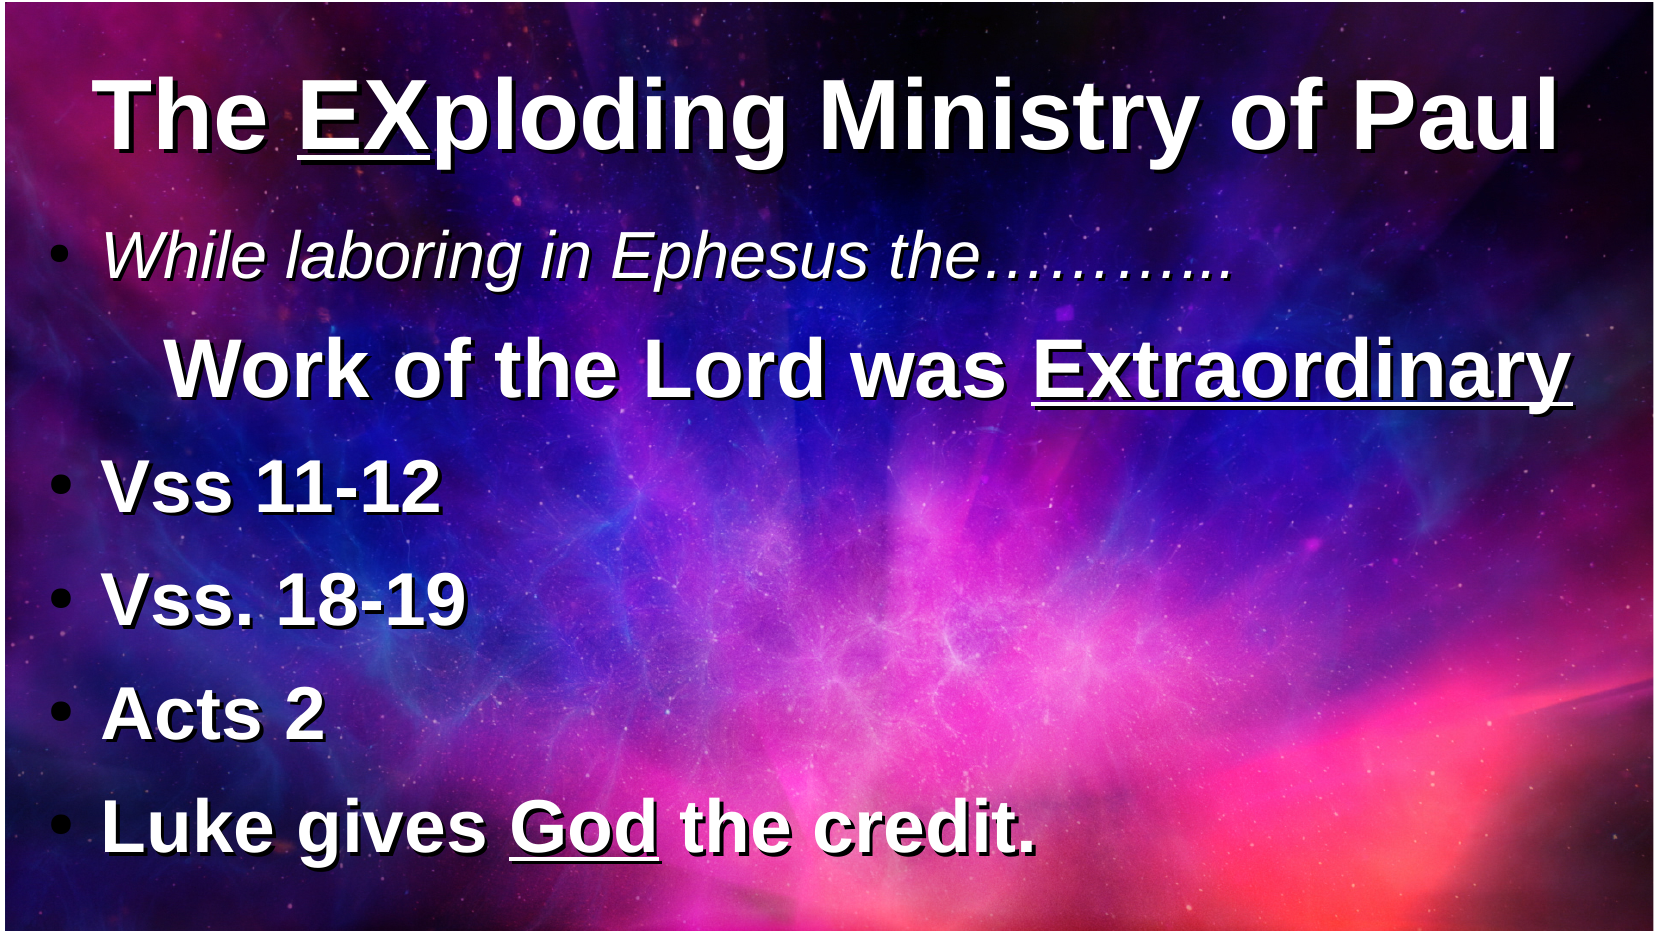

# The EXploding Ministry of Paul
While laboring in Ephesus the………...
Work of the Lord was Extraordinary
Vss 11-12
Vss. 18-19
Acts 2
Luke gives God the credit.